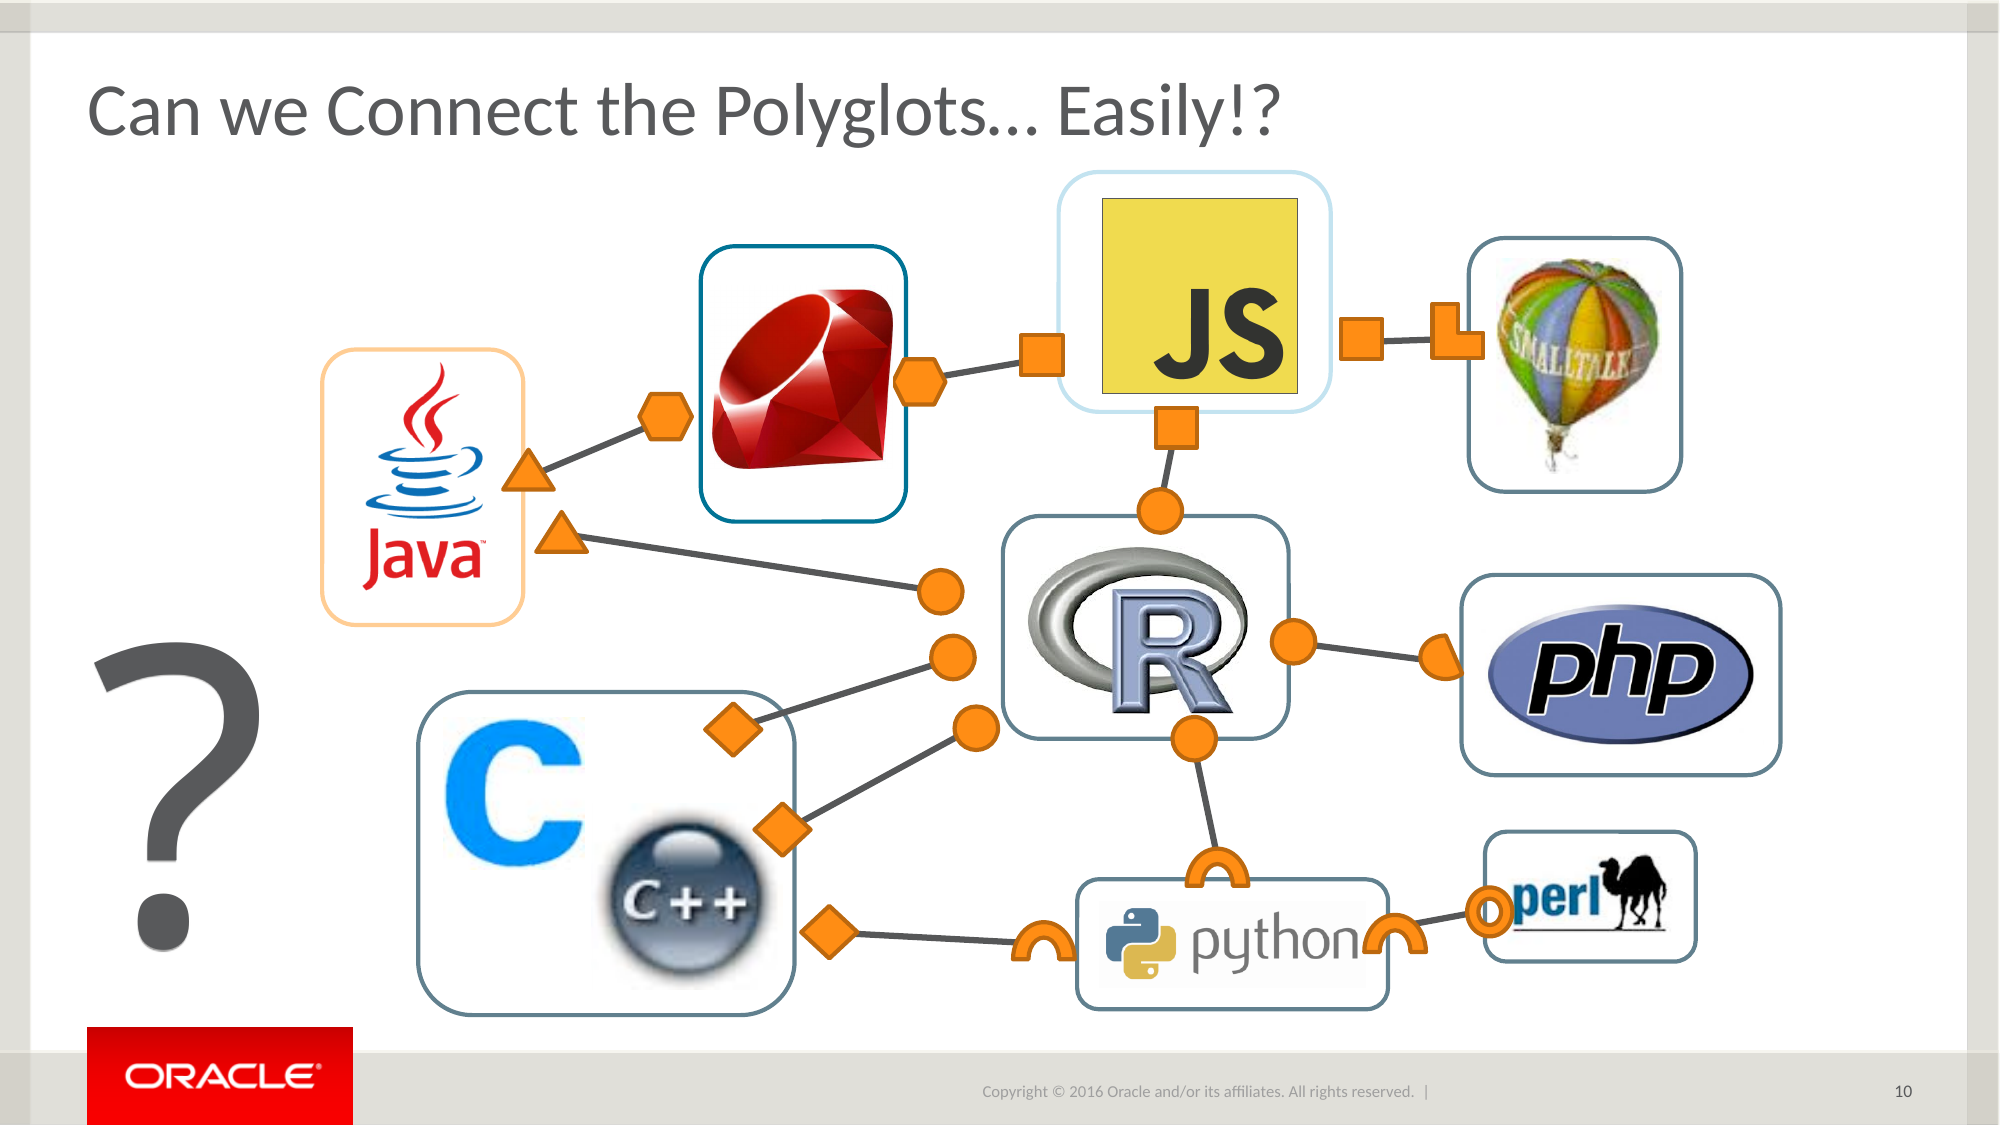

# Can we Connect the Polyglots… Easily!?
?